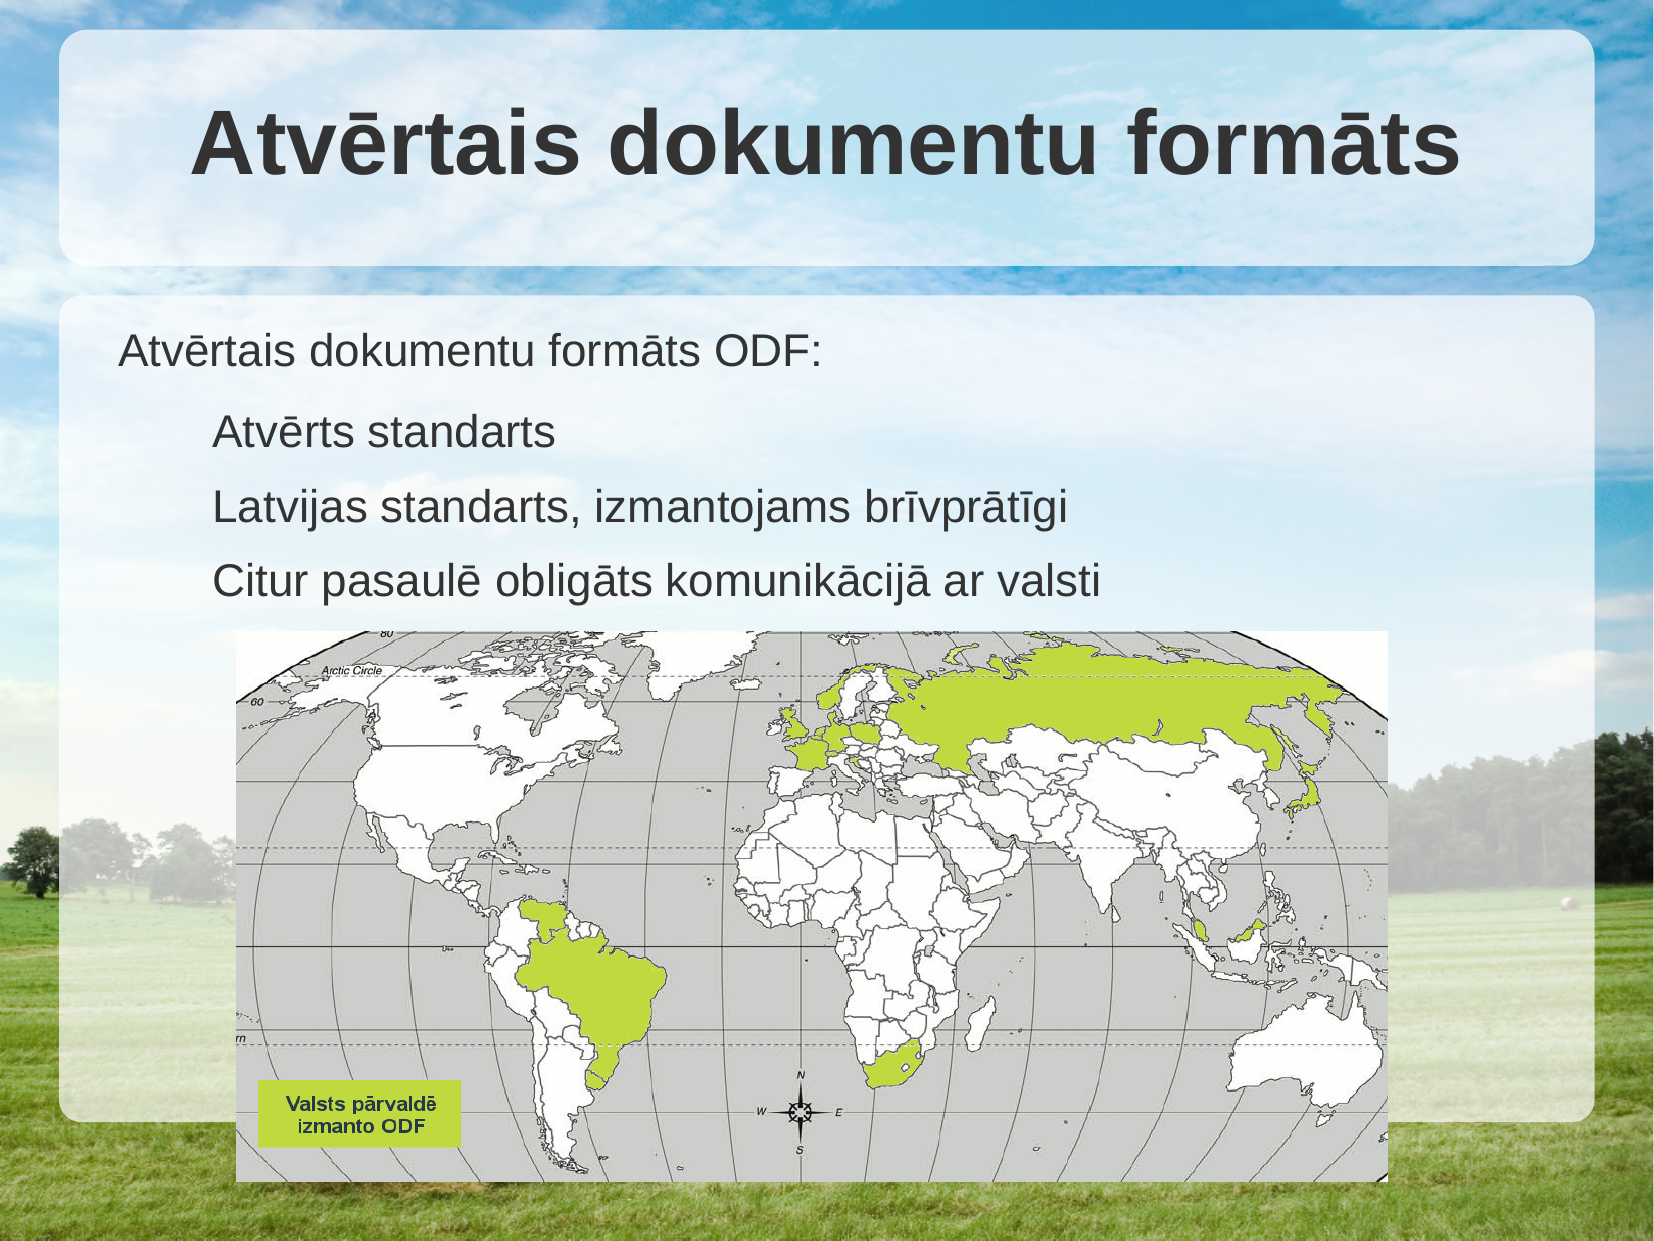

# Atvērtais dokumentu formāts
Atvērtais dokumentu formāts ODF:
Atvērts standarts
Latvijas standarts, izmantojams brīvprātīgi
Citur pasaulē obligāts komunikācijā ar valsti